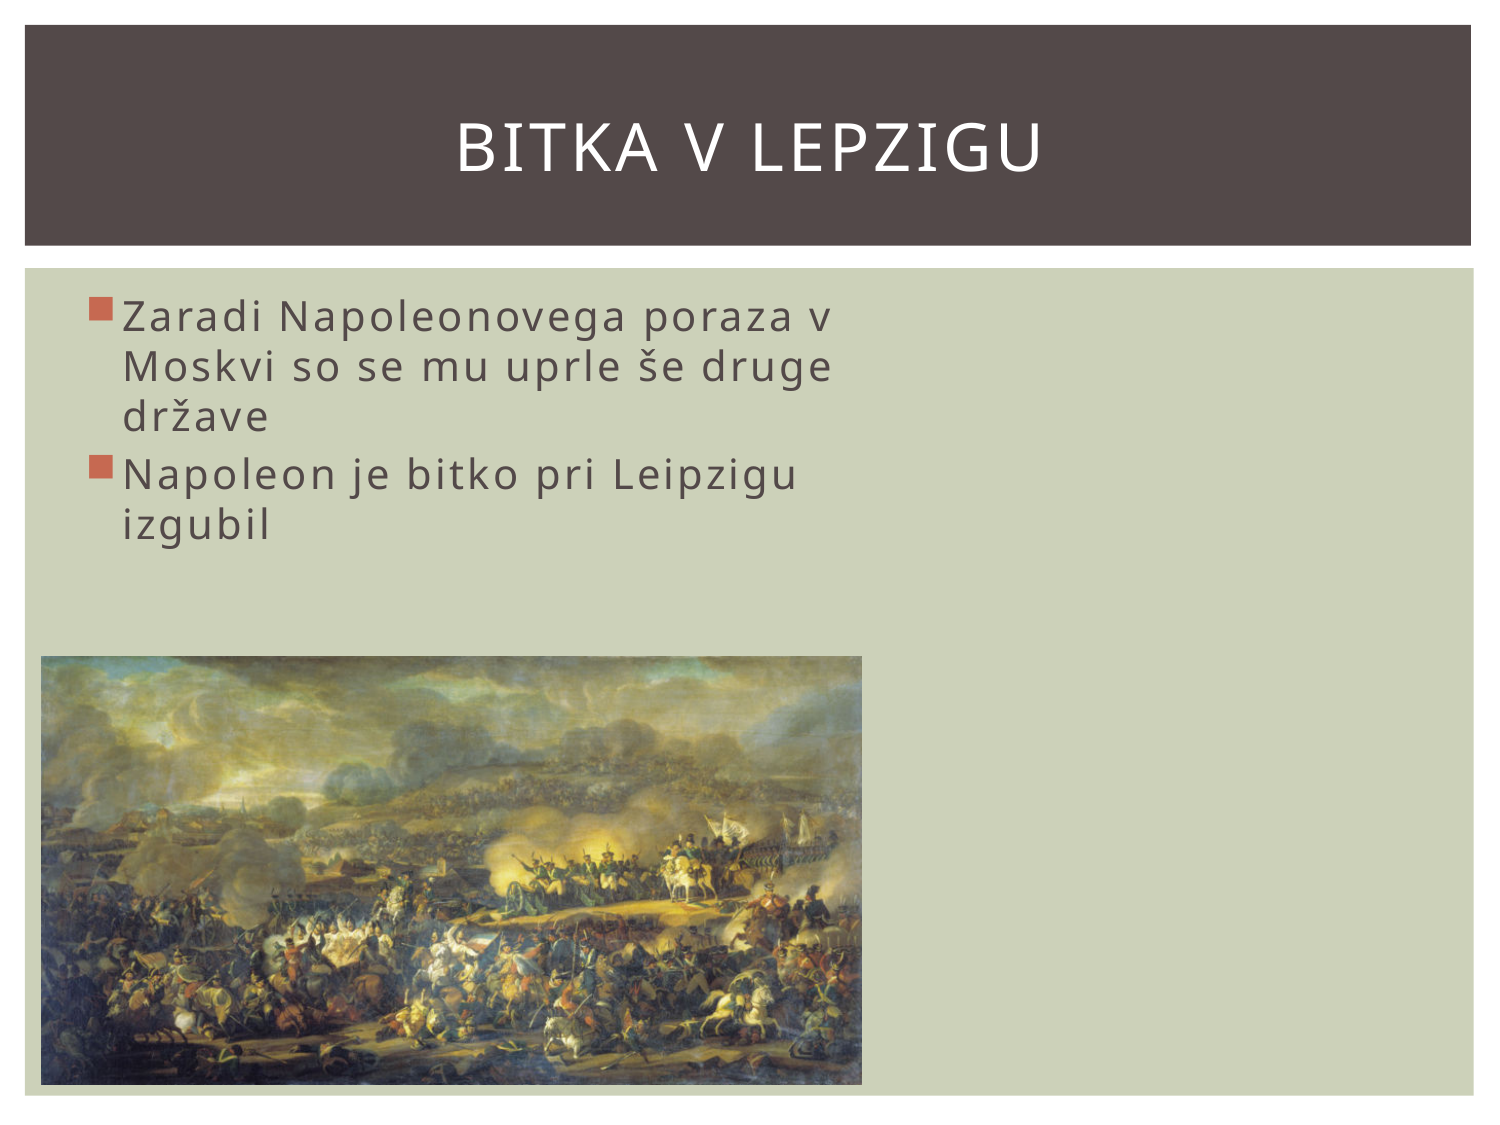

Bitka v lepzigu
# Zaradi Napoleonovega poraza v Moskvi so se mu uprle še druge države
Napoleon je bitko pri Leipzigu izgubil